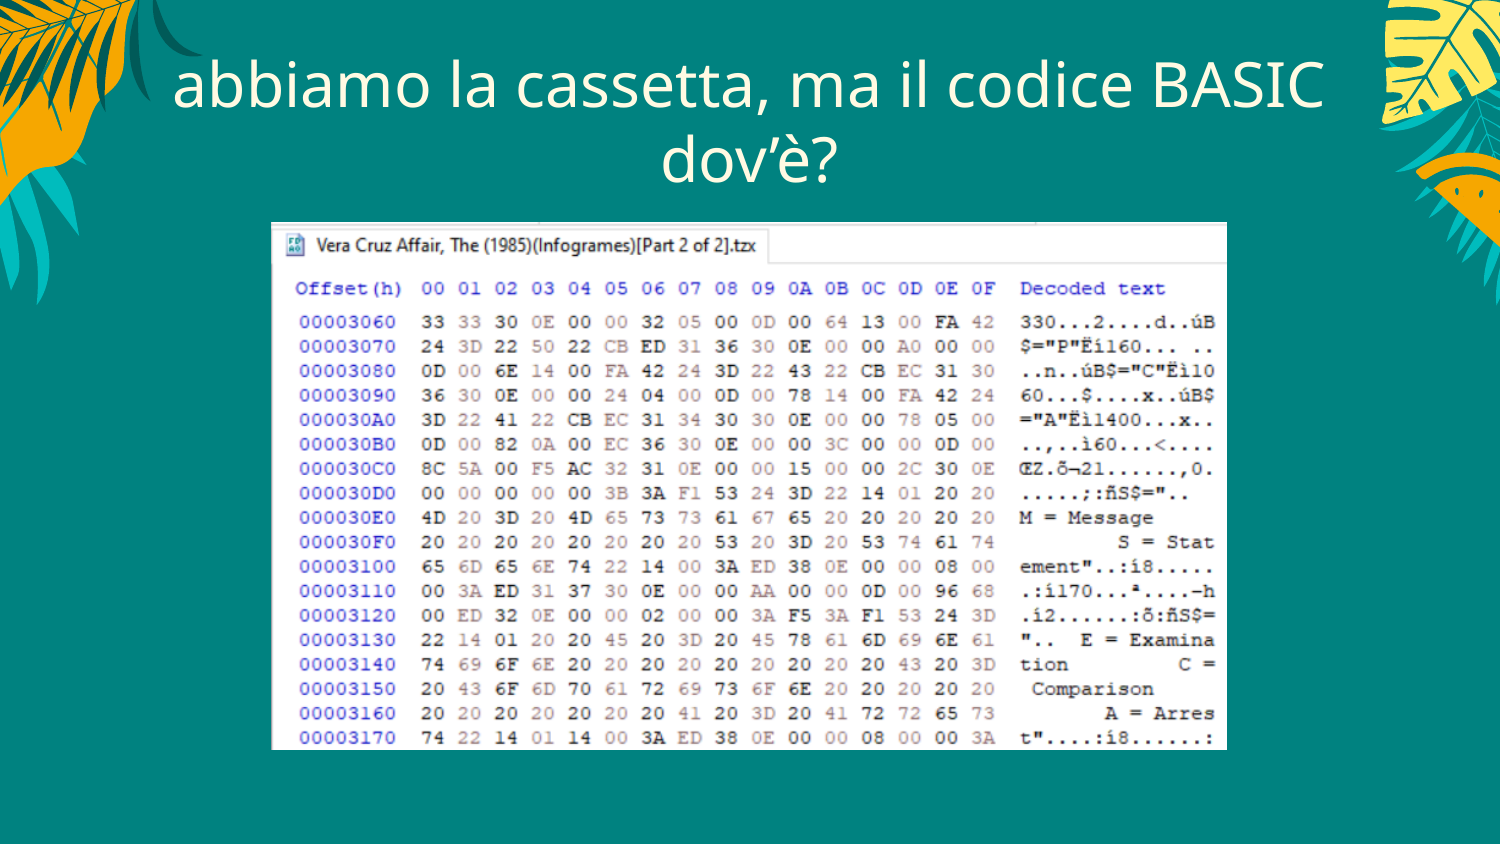

# abbiamo la cassetta, ma il codice BASIC dov’è?